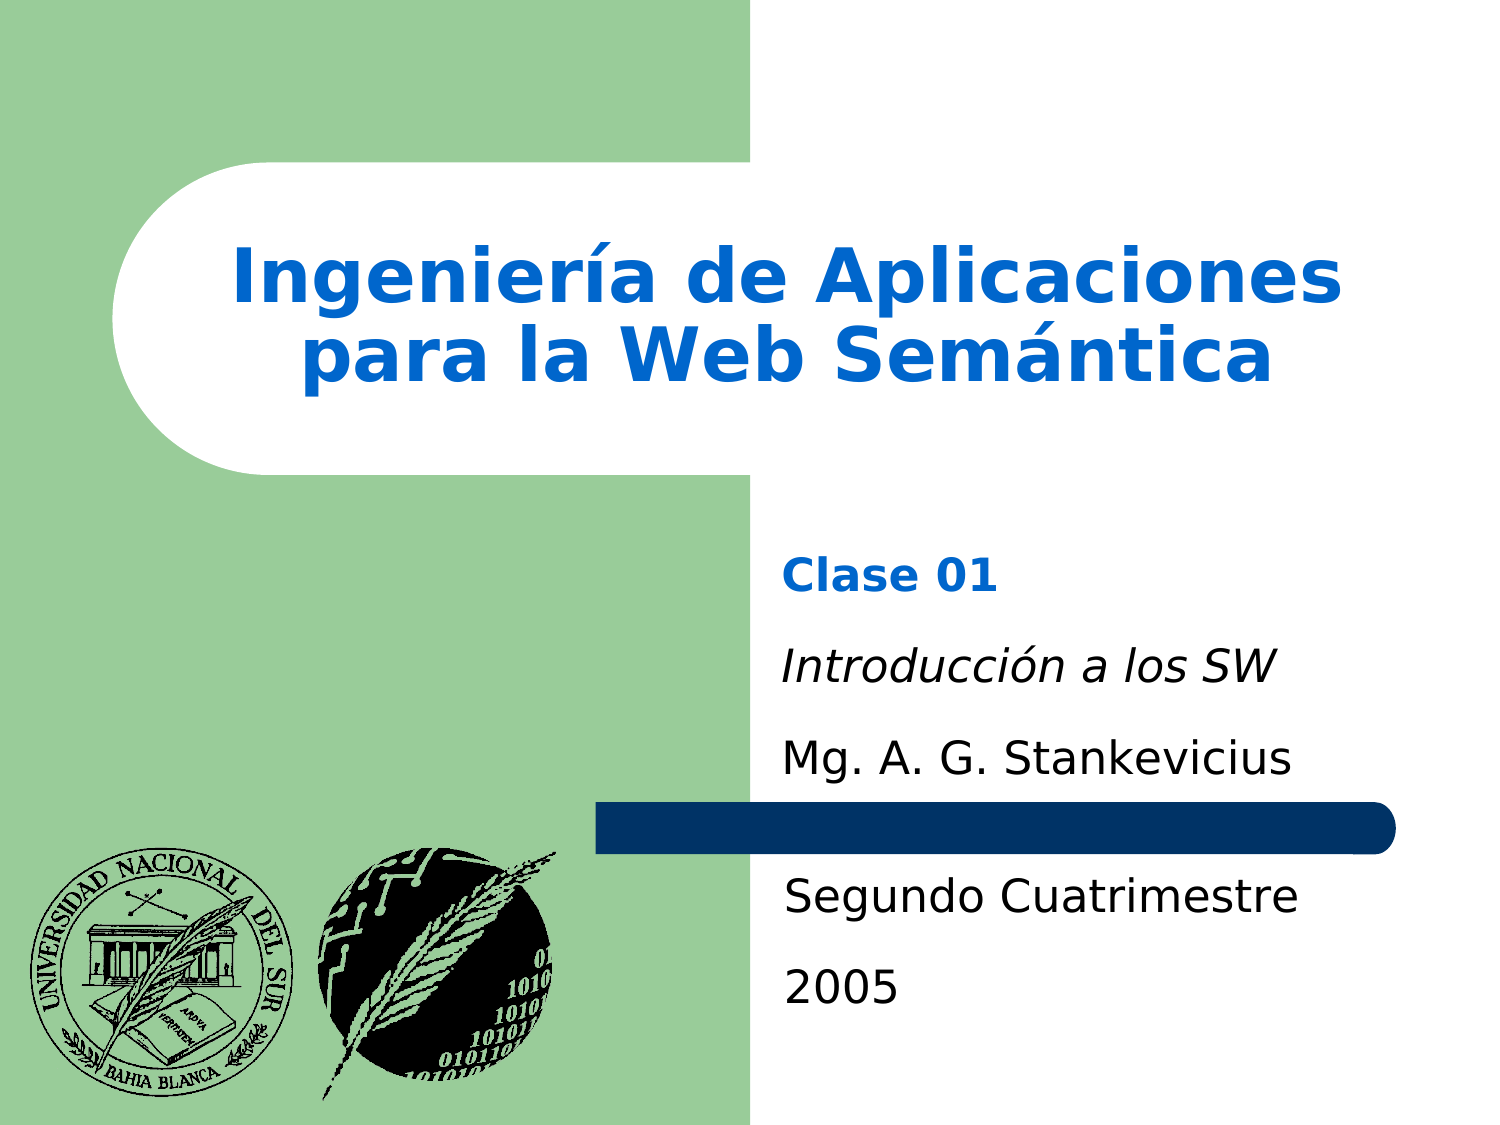

# Ingeniería de Aplicaciones para la Web Semántica
Clase 01
Introducción a los SW
Mg. A. G. Stankevicius
Segundo Cuatrimestre
2005